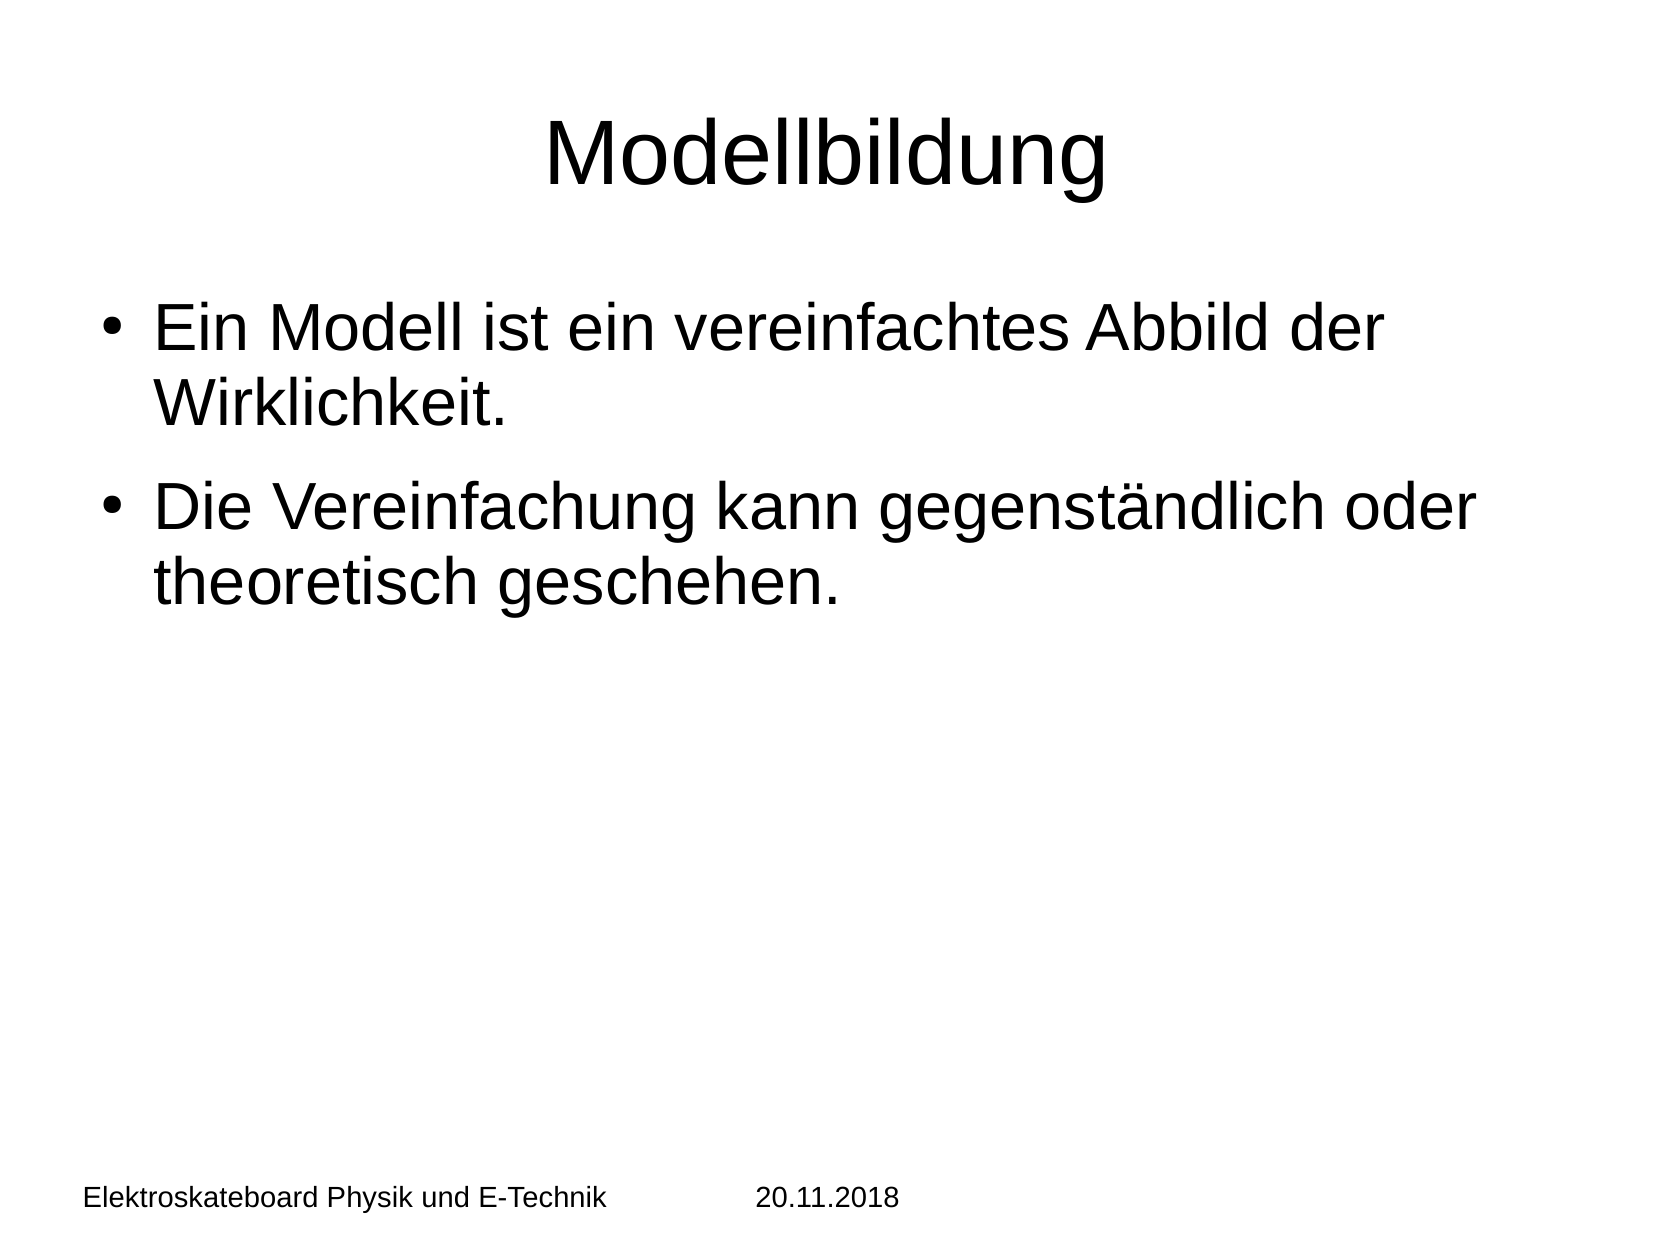

# Modellbildung
Ein Modell ist ein vereinfachtes Abbild der Wirklichkeit.
Die Vereinfachung kann gegenständlich oder theoretisch geschehen.